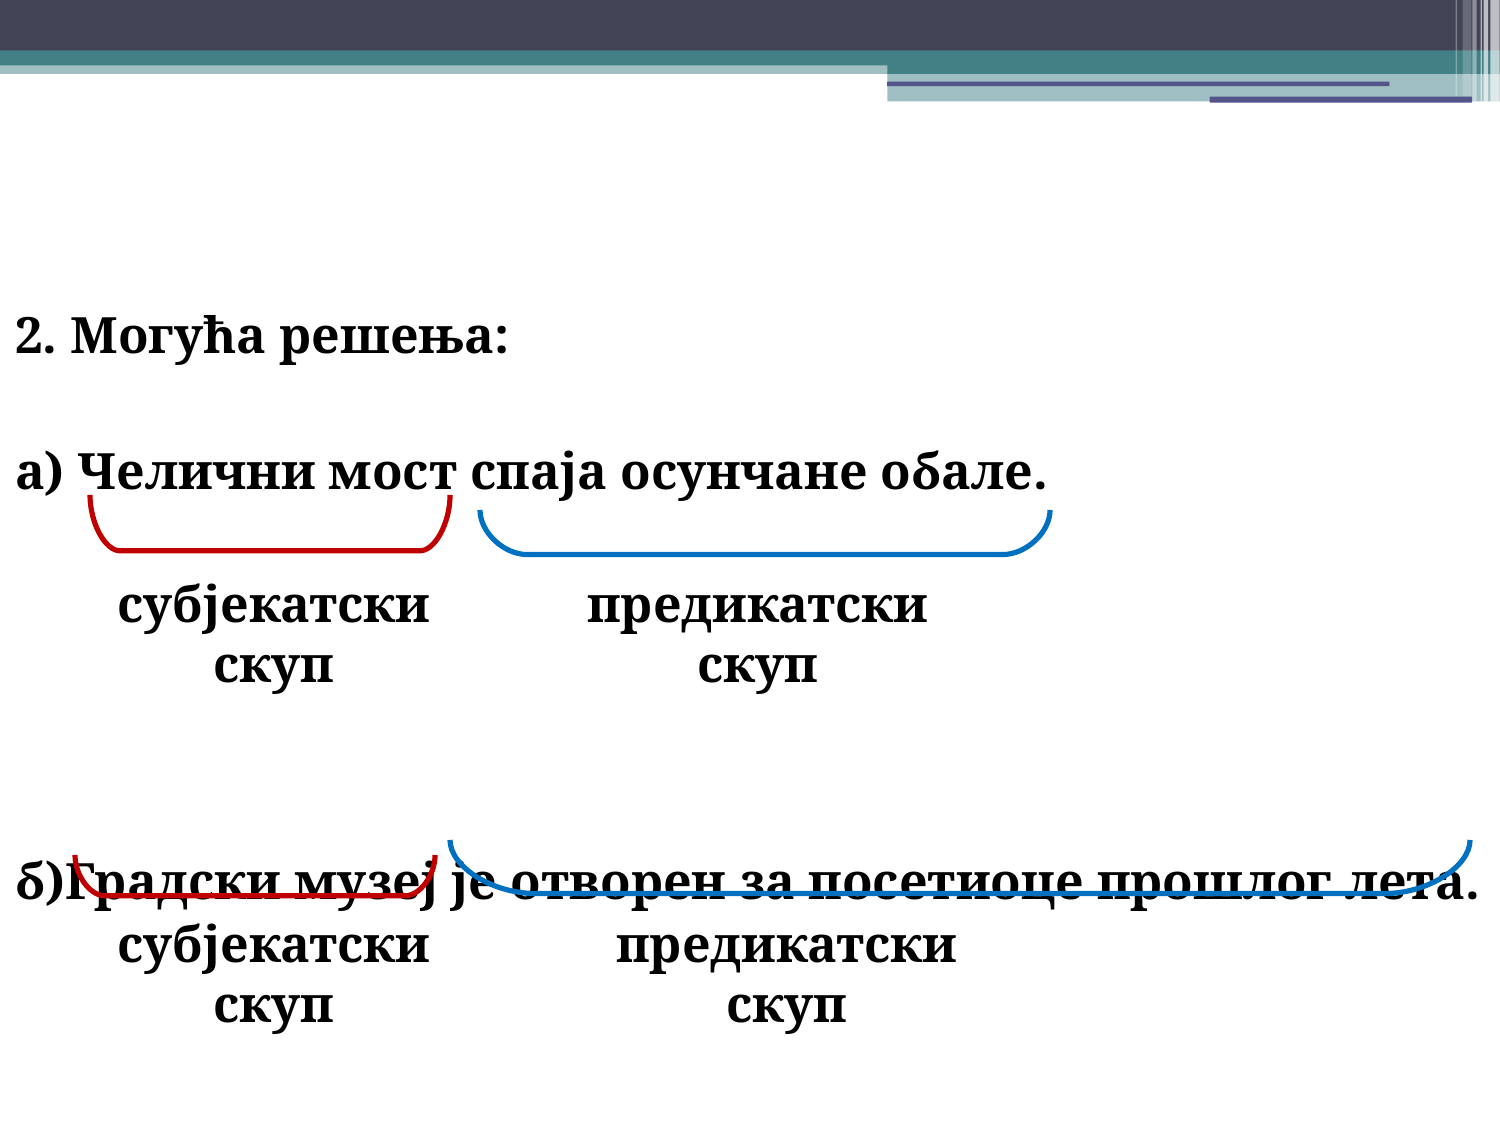

# 2. Могућа решења: а) Челични мост спаја осунчане обале. б)Градски музеј је отворен за посетиоце прошлог лета.
субјекатски
скуп
предикатски скуп
субјекатски
скуп
предикатски скуп